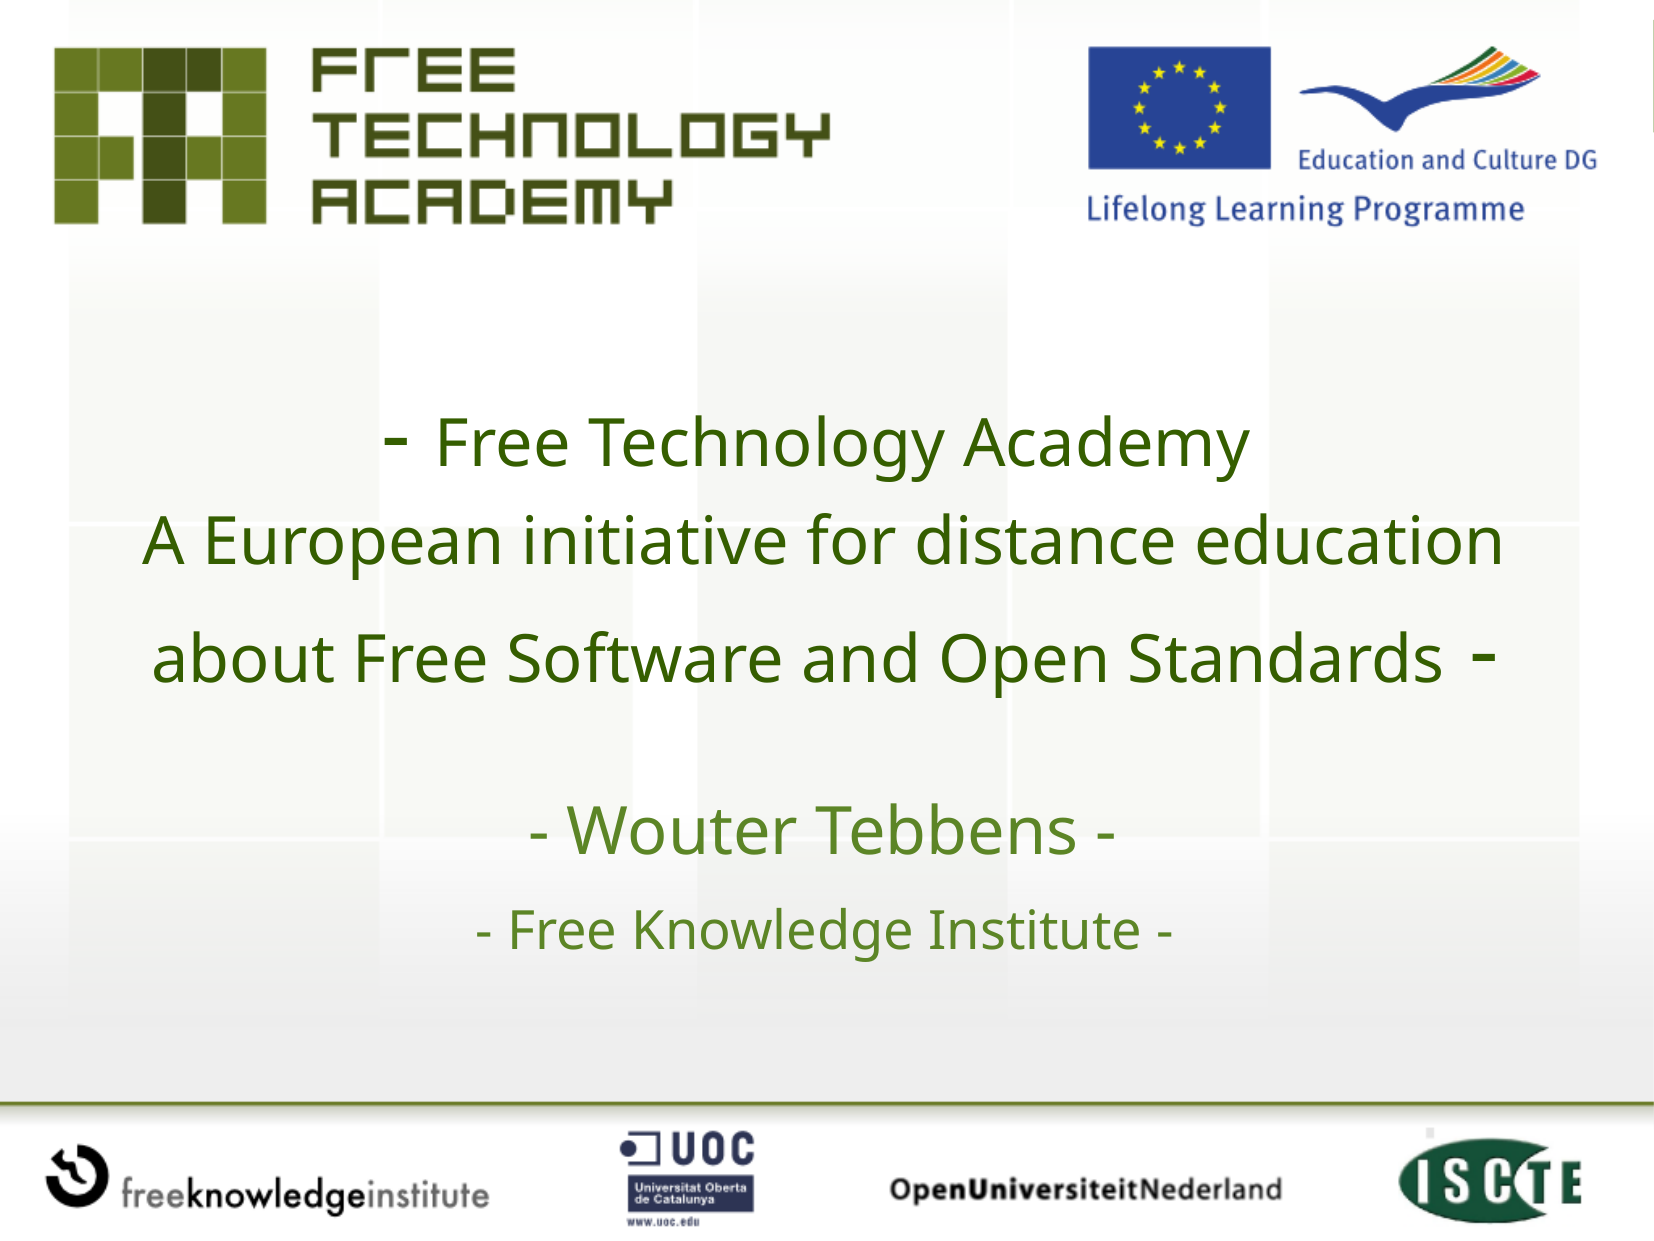

- Free Technology Academy
A European initiative for distance education about Free Software and Open Standards -
- Wouter Tebbens -
- Free Knowledge Institute -